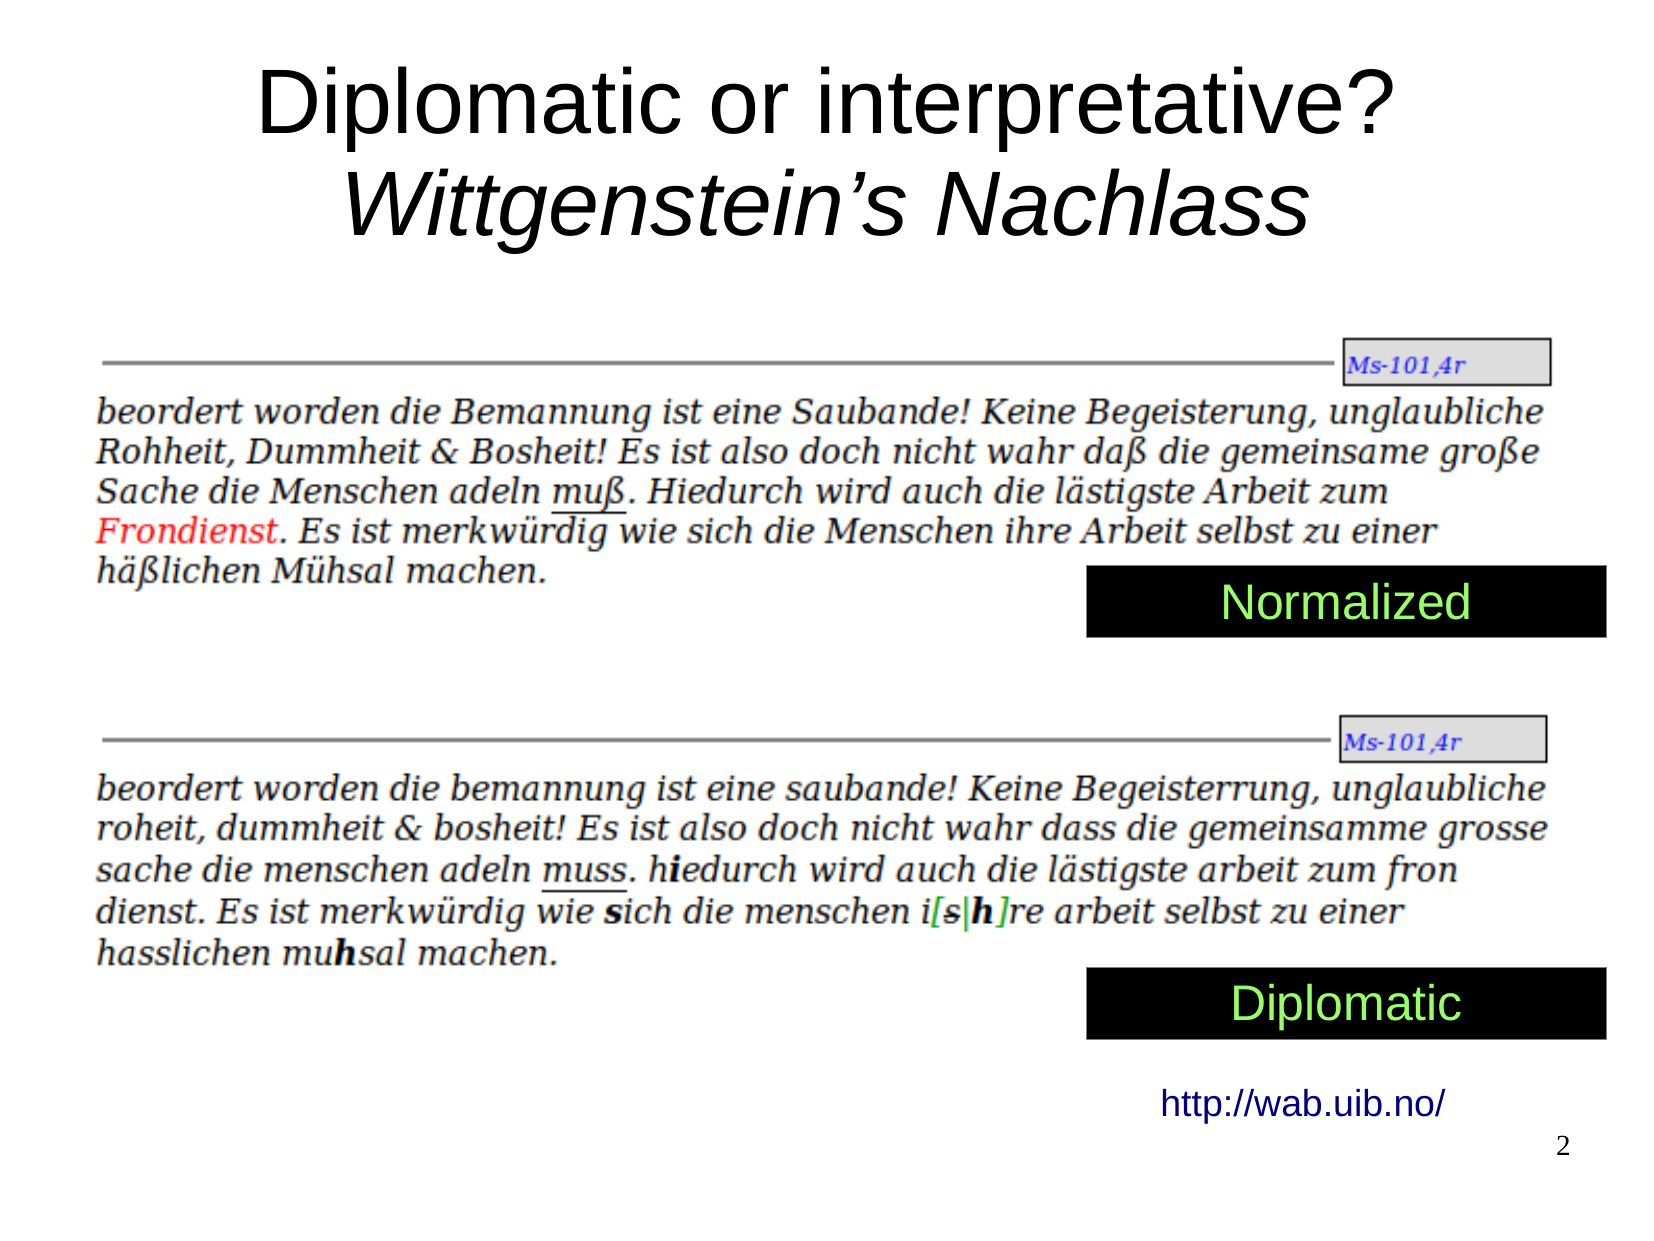

# Diplomatic or interpretative? Wittgenstein’s Nachlass
Normalized
Diplomatic
http://wab.uib.no/
2